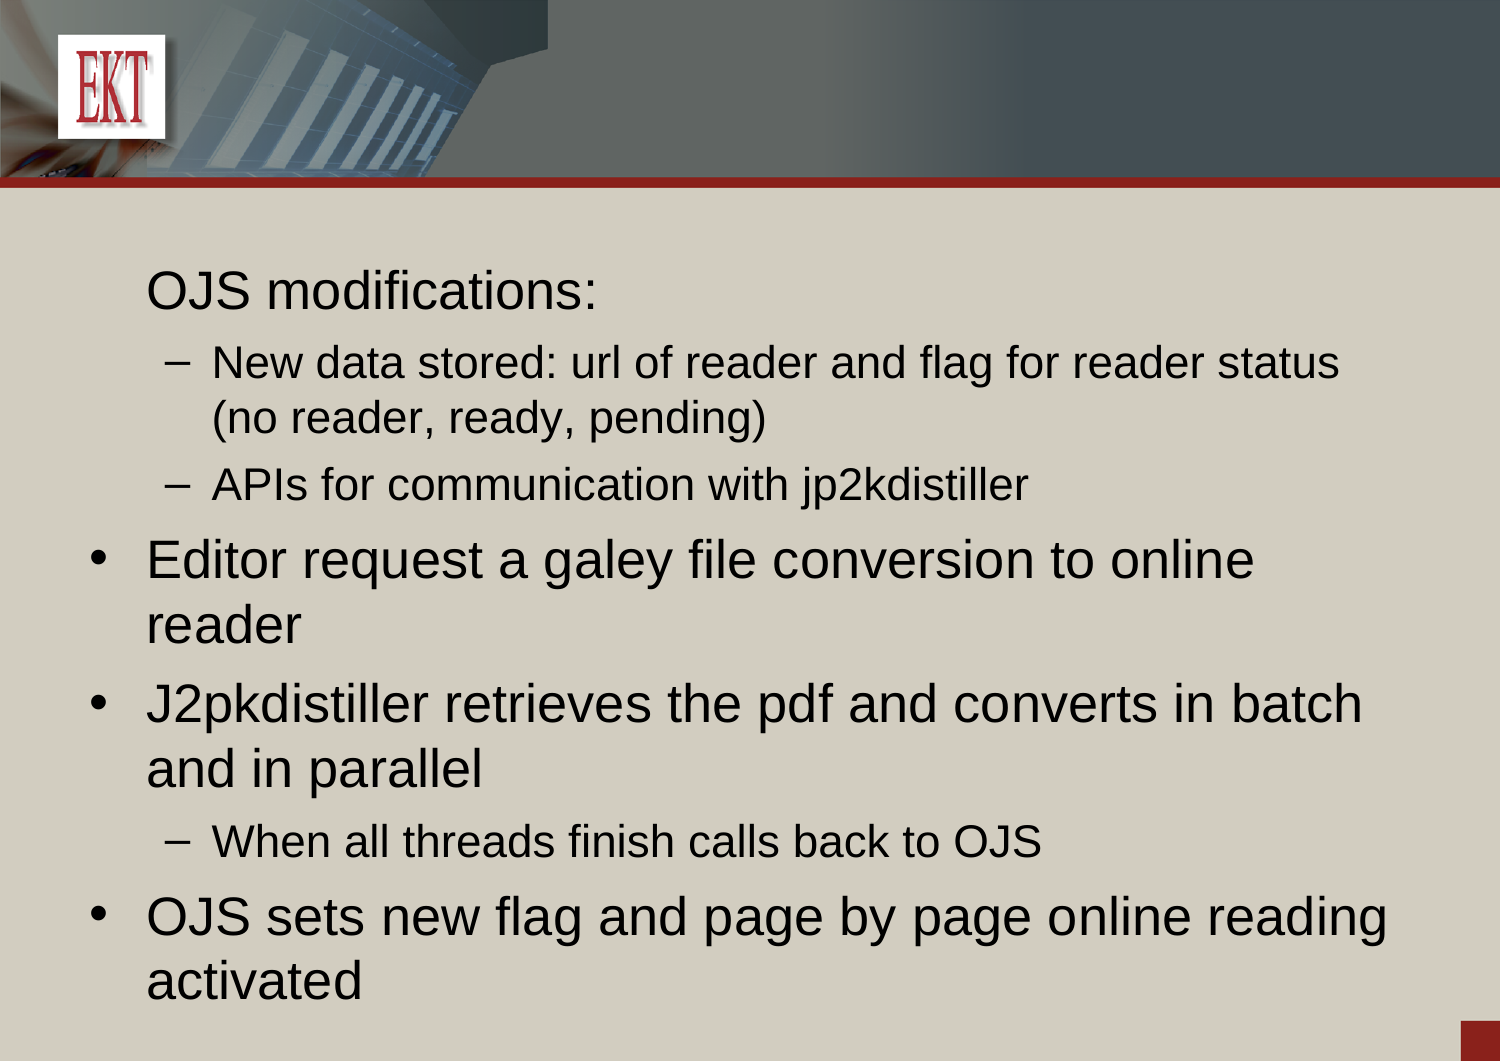

#
OJS modifications:
New data stored: url of reader and flag for reader status (no reader, ready, pending)
APIs for communication with jp2kdistiller
Editor request a galey file conversion to online reader
J2pkdistiller retrieves the pdf and converts in batch and in parallel
When all threads finish calls back to OJS
OJS sets new flag and page by page online reading activated